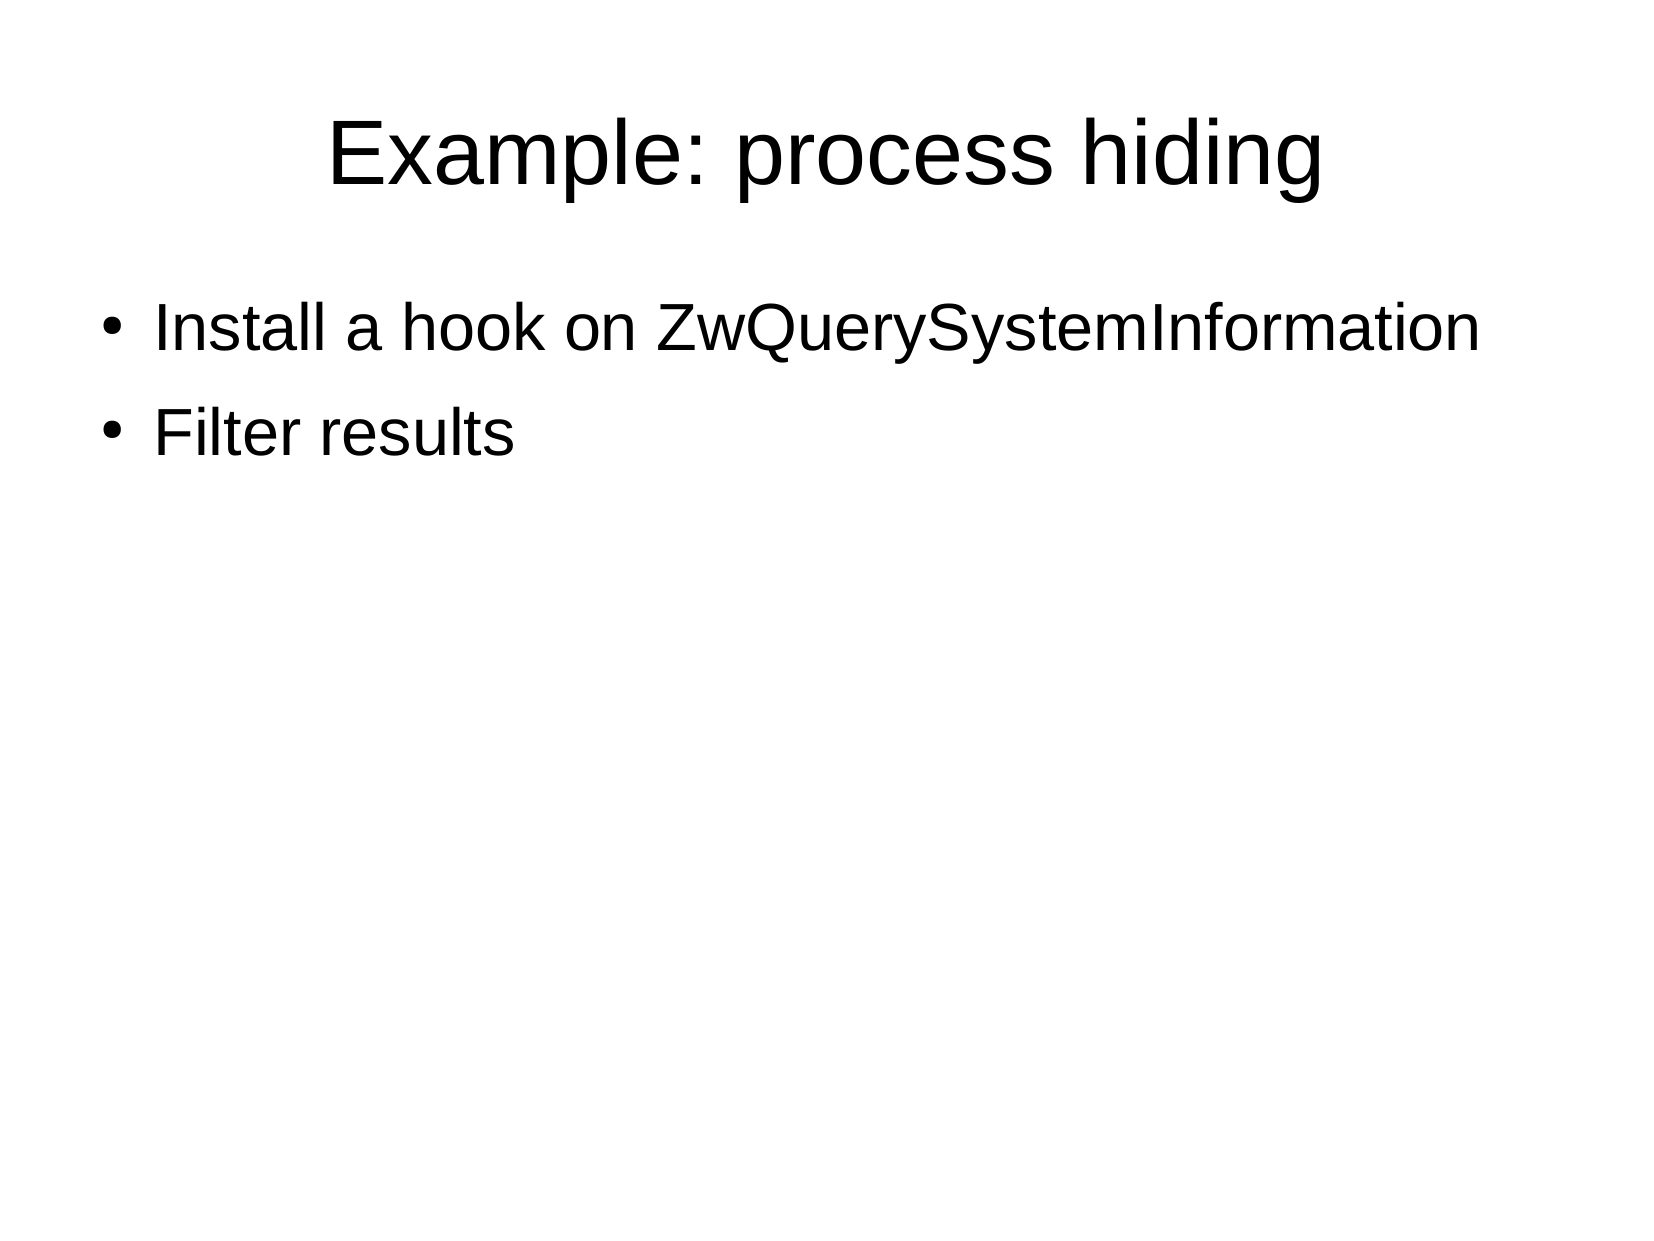

# Example: process hiding
Install a hook on ZwQuerySystemInformation
Filter results